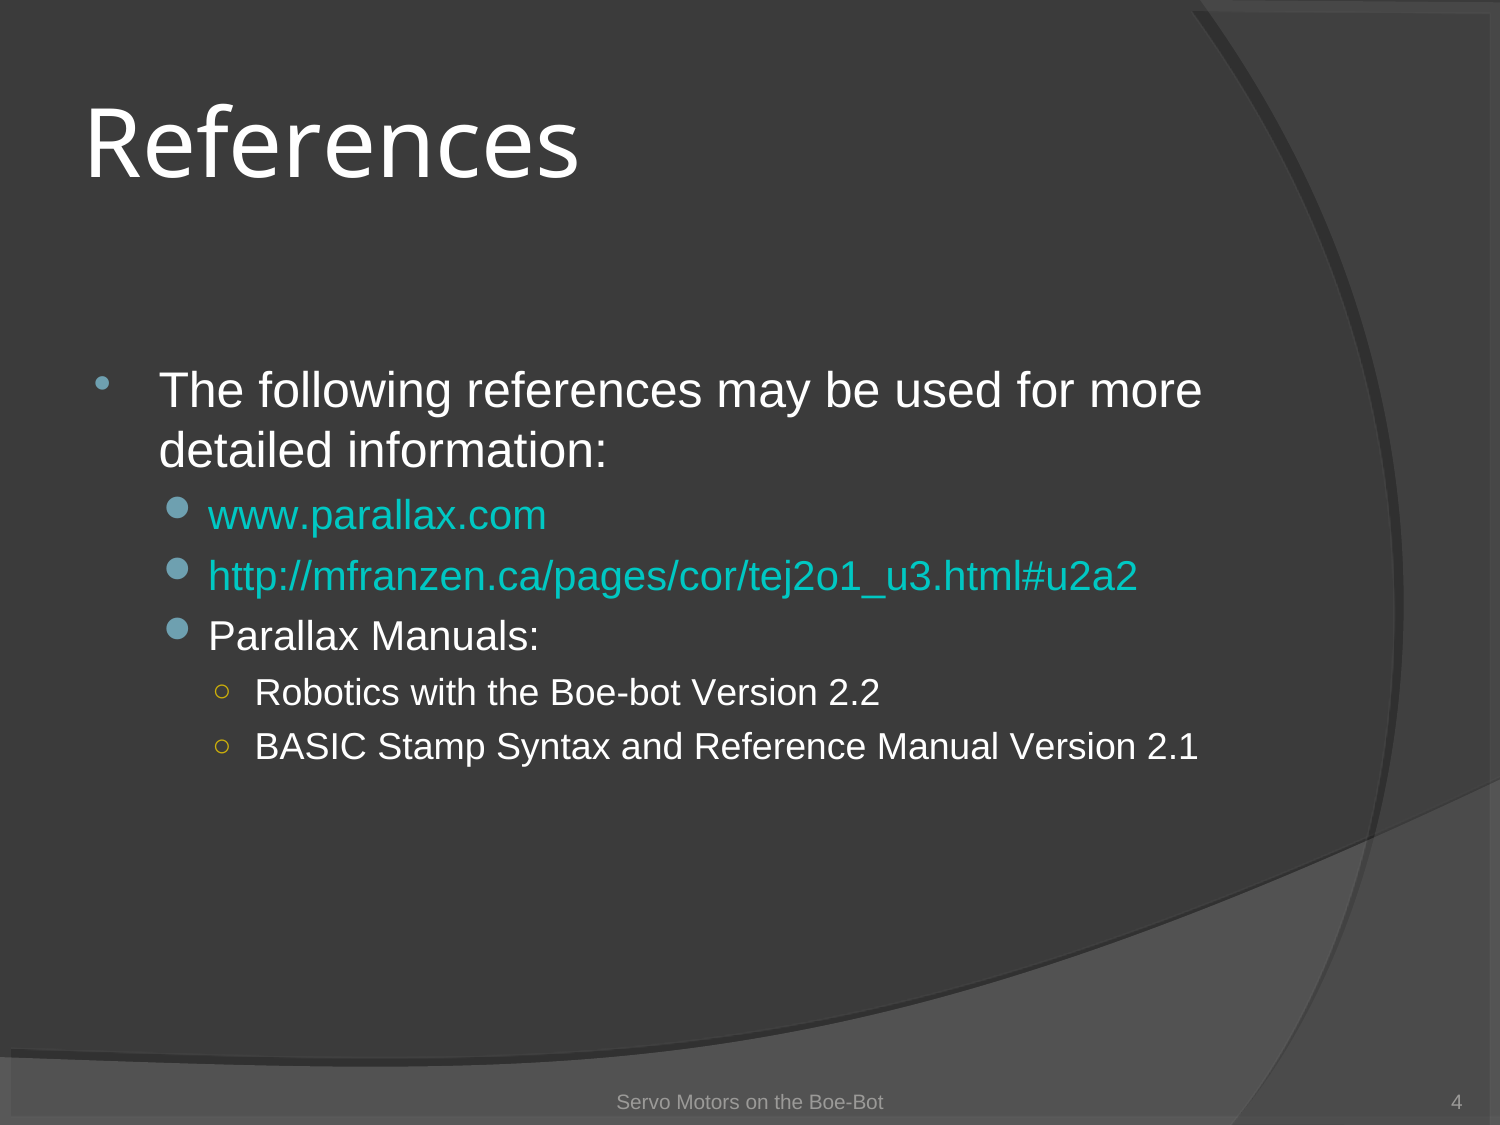

# References
The following references may be used for more detailed information:
www.parallax.com
http://mfranzen.ca/pages/cor/tej2o1_u3.html#u2a2
Parallax Manuals:
Robotics with the Boe-bot Version 2.2
BASIC Stamp Syntax and Reference Manual Version 2.1
Servo Motors on the Boe-Bot